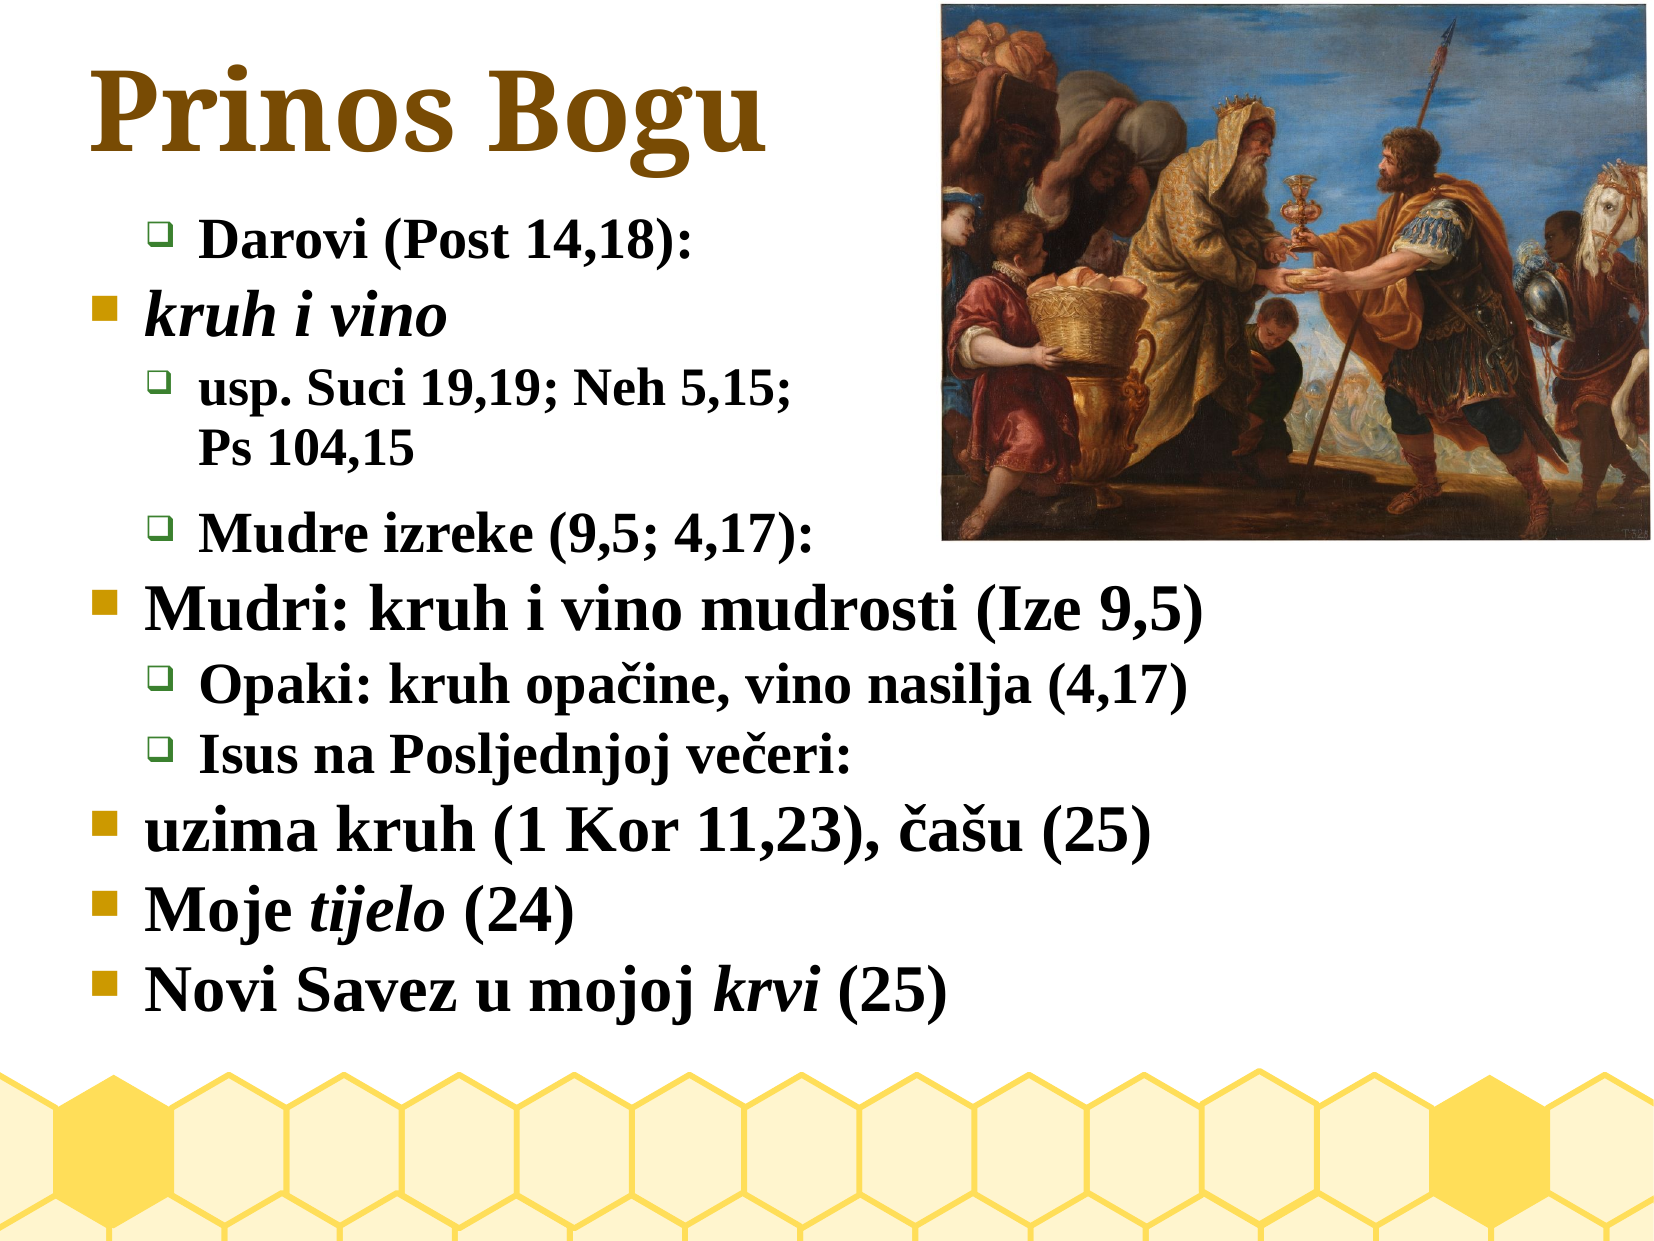

# Prinos Bogu
Darovi (Post 14,18):
kruh i vino
usp. Suci 19,19; Neh 5,15;
Ps 104,15
Mudre izreke (9,5; 4,17):
Mudri: kruh i vino mudrosti (Ize 9,5)
Opaki: kruh opačine, vino nasilja (4,17)
Isus na Posljednjoj večeri:
uzima kruh (1 Kor 11,23), čašu (25)
Moje tijelo (24)
Novi Savez u mojoj krvi (25)